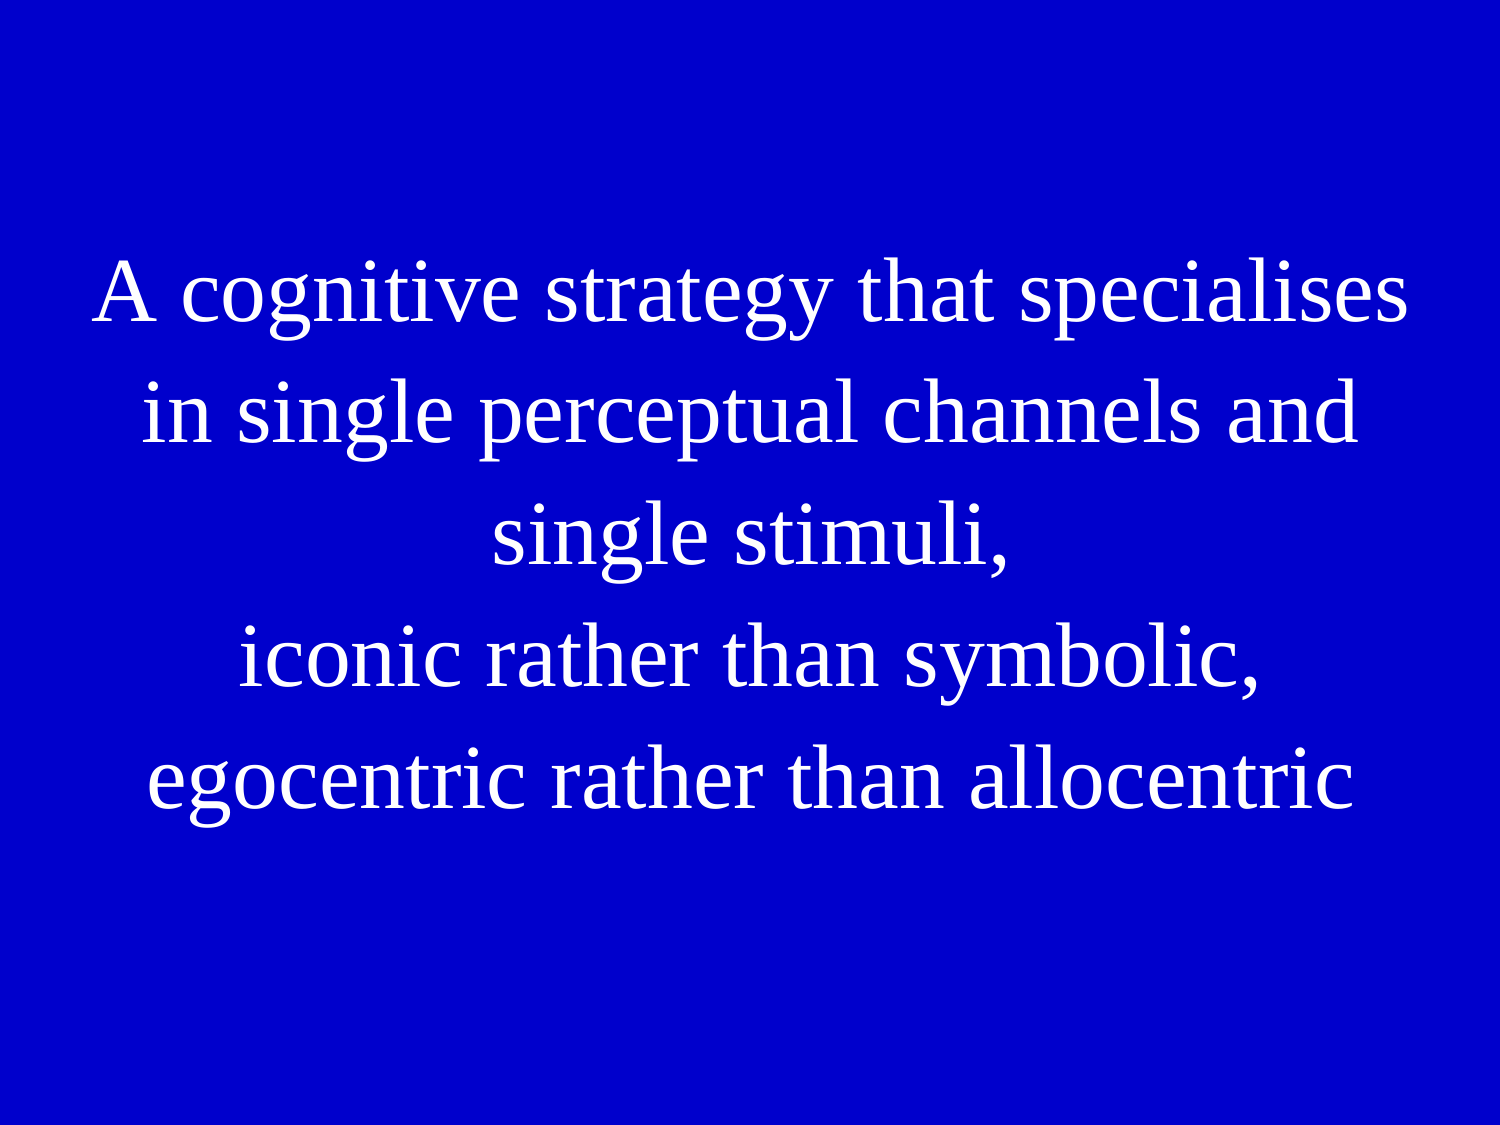

# A cognitive strategy that specialises in single perceptual channels and single stimuli, iconic rather than symbolic, egocentric rather than allocentric